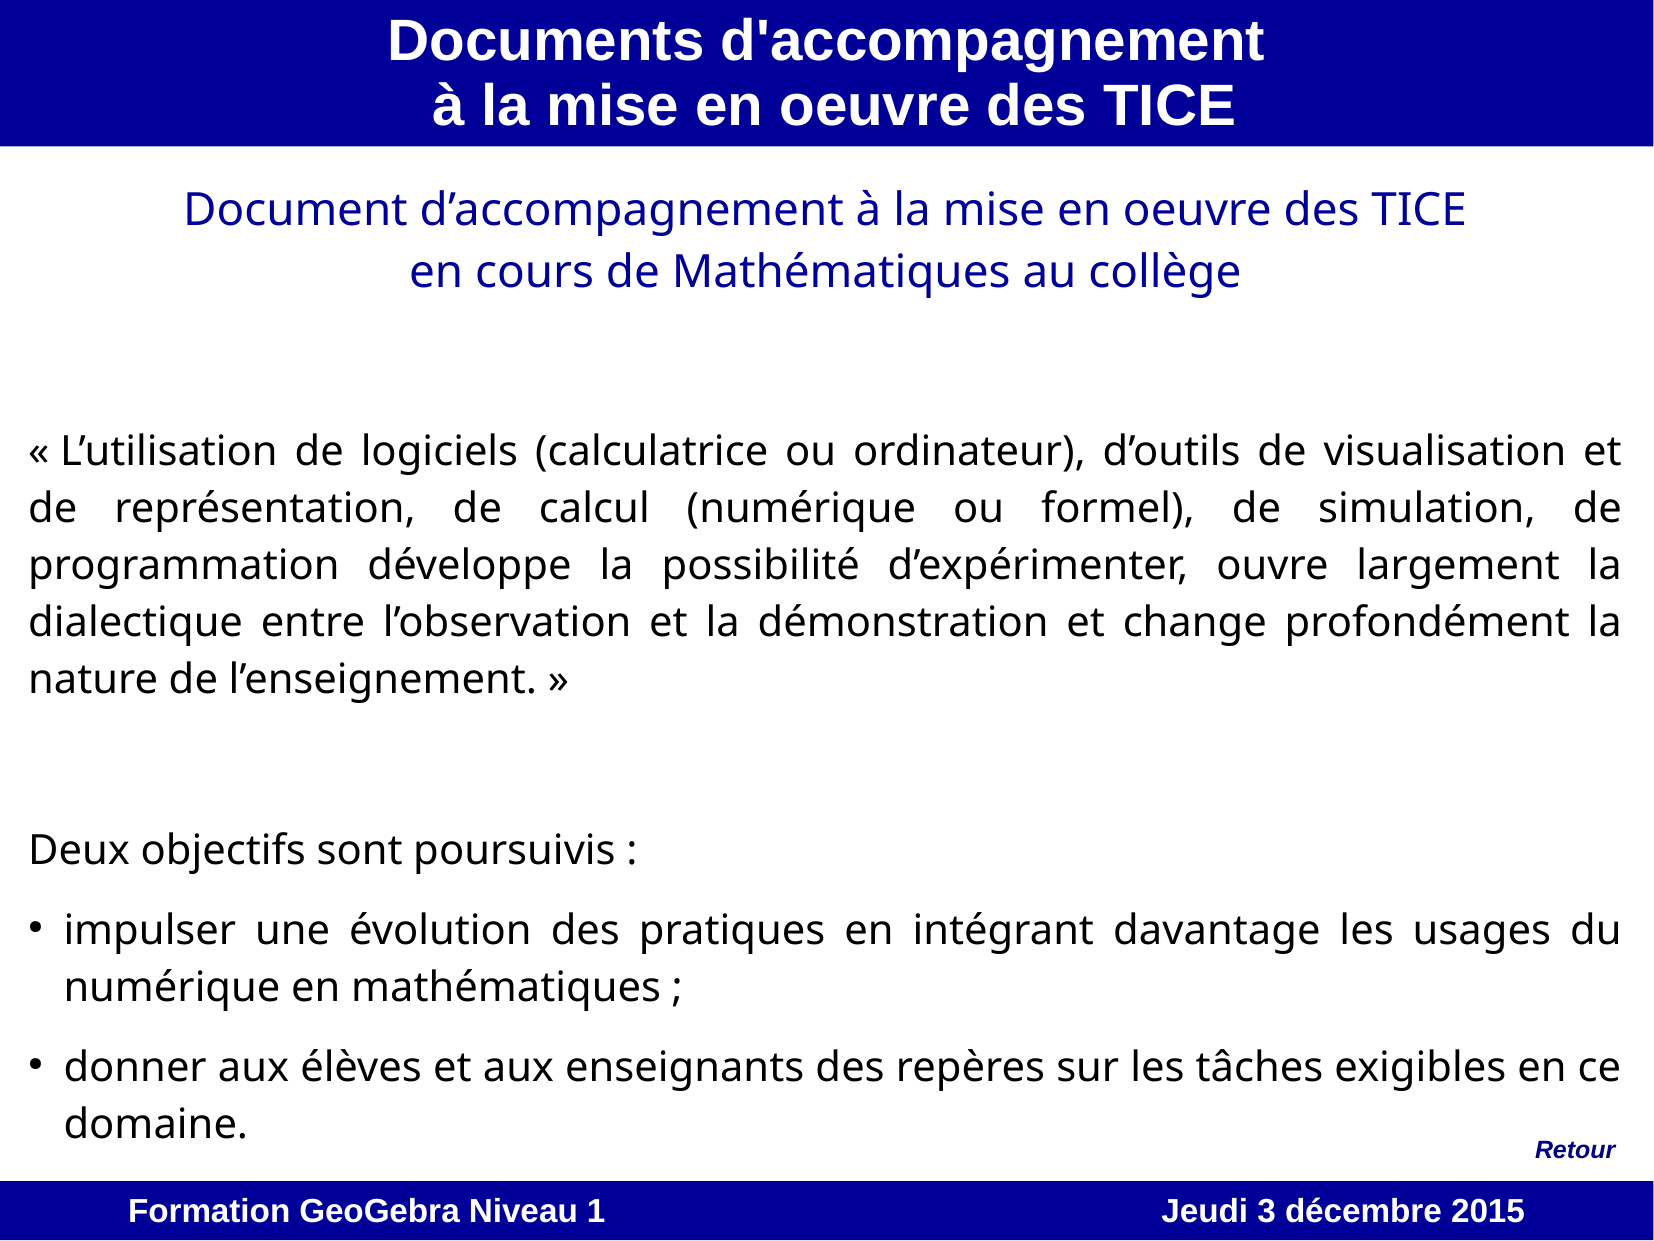

# Documents d'accompagnement à la mise en oeuvre des TICE
Document d’accompagnement à la mise en oeuvre des TICE
en cours de Mathématiques au collège
« L’utilisation de logiciels (calculatrice ou ordinateur), d’outils de visualisation et de représentation, de calcul (numérique ou formel), de simulation, de programmation développe la possibilité d’expérimenter, ouvre largement la dialectique entre l’observation et la démonstration et change profondément la nature de l’enseignement. »
Deux objectifs sont poursuivis :
impulser une évolution des pratiques en intégrant davantage les usages du numérique en mathématiques ;
donner aux élèves et aux enseignants des repères sur les tâches exigibles en ce domaine.
Retour
Formation GeoGebra Niveau 1								Jeudi 3 décembre 2015